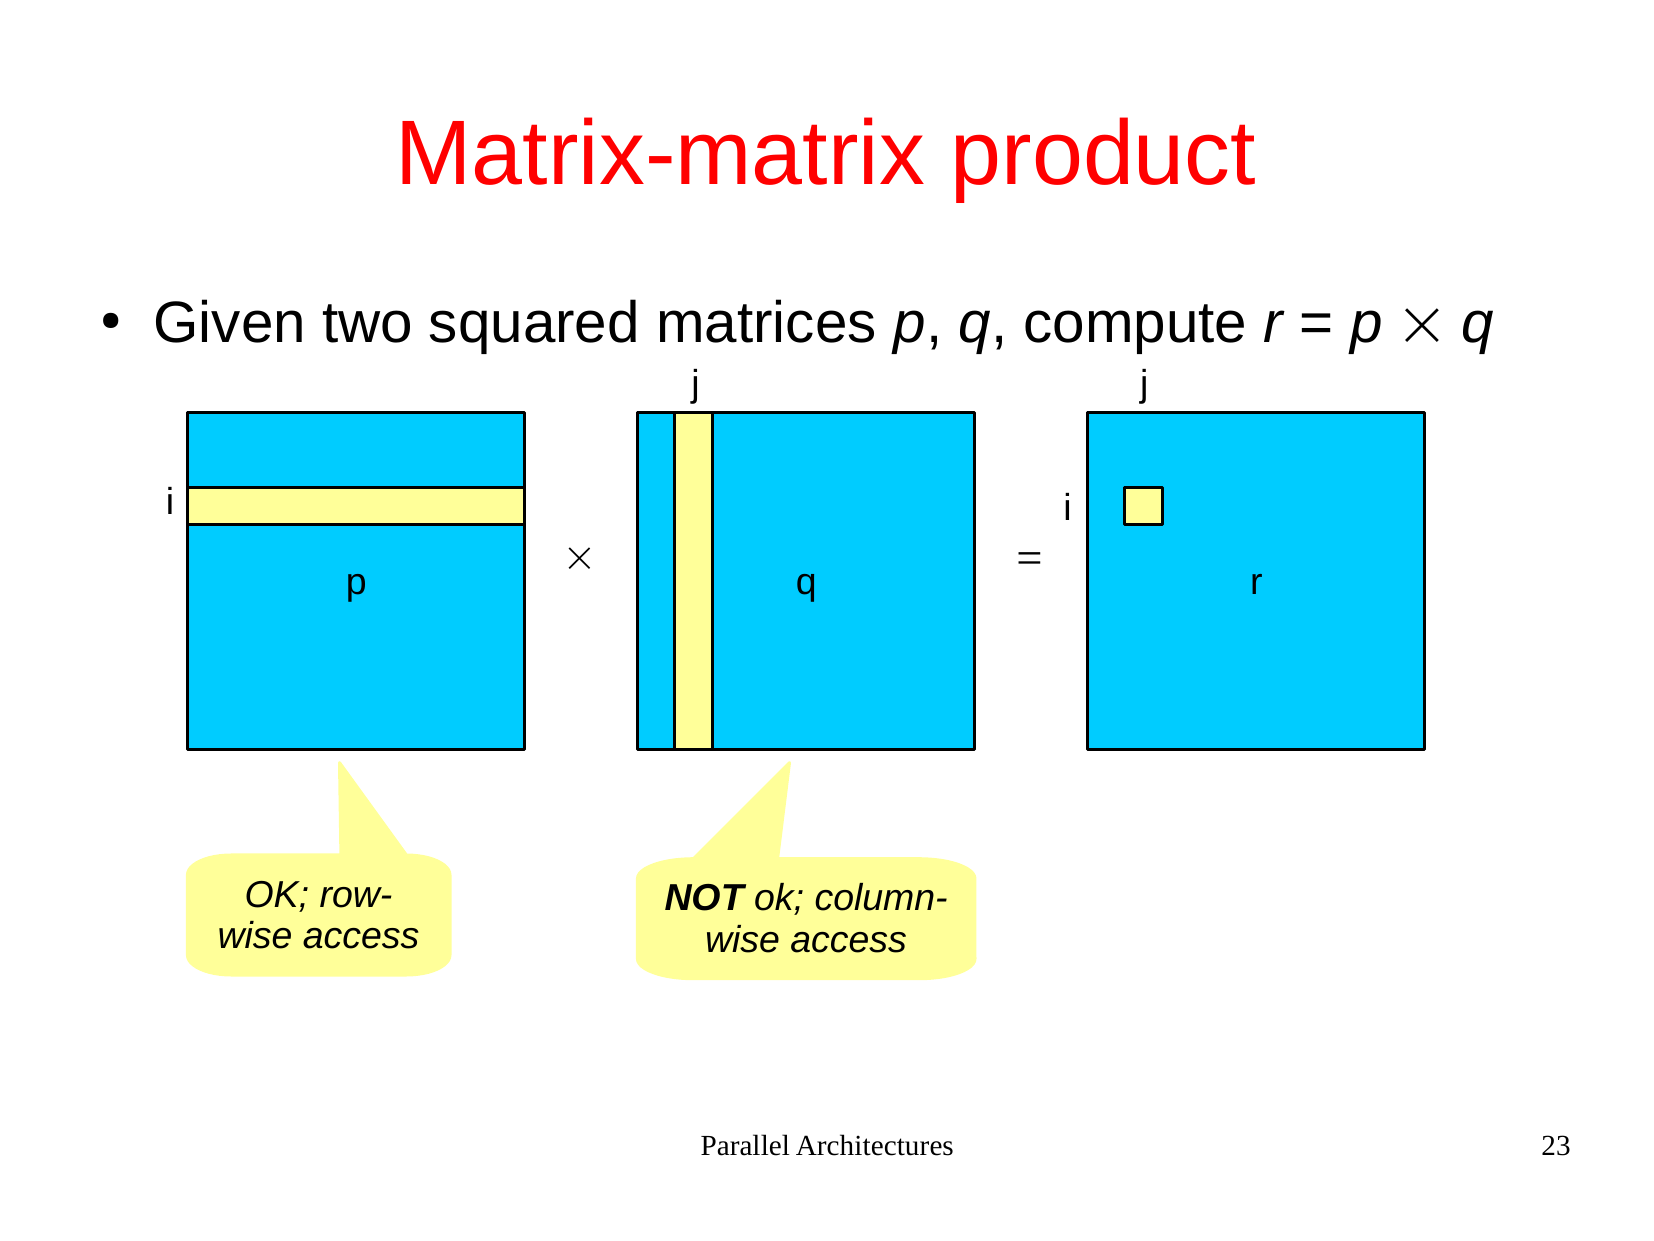

# Matrix-matrix product
Given two squared matrices p, q, compute r = p ´ q
j
j
p
q
r
i
i
´
=
OK; row-wise access
NOT ok; column-wise access
Parallel Architectures
23